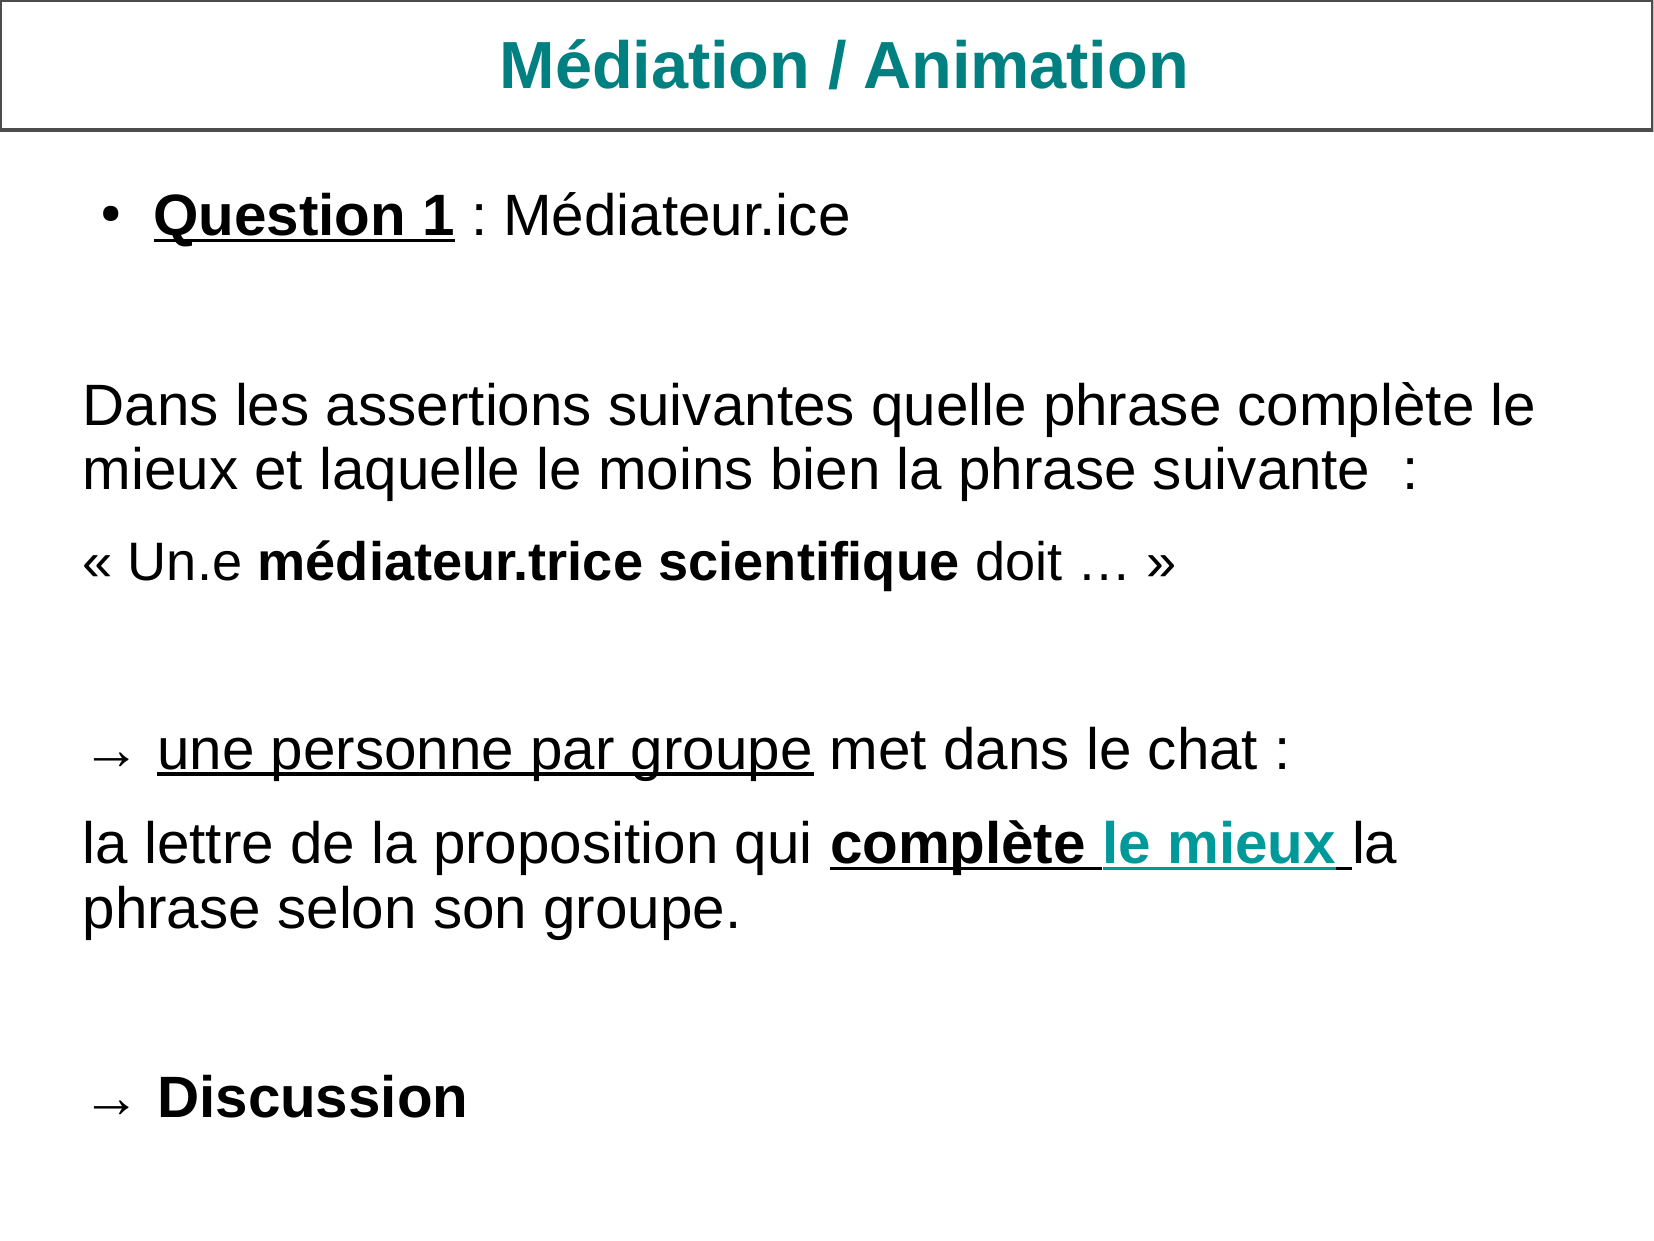

Médiation / Animation
# Question 1 : Médiateur.ice
Dans les assertions suivantes quelle phrase complète le mieux et laquelle le moins bien la phrase suivante  :
« Un.e médiateur.trice scientifique doit … »
→ une personne par groupe met dans le chat :
la lettre de la proposition qui complète le mieux la phrase selon son groupe.
→ Discussion